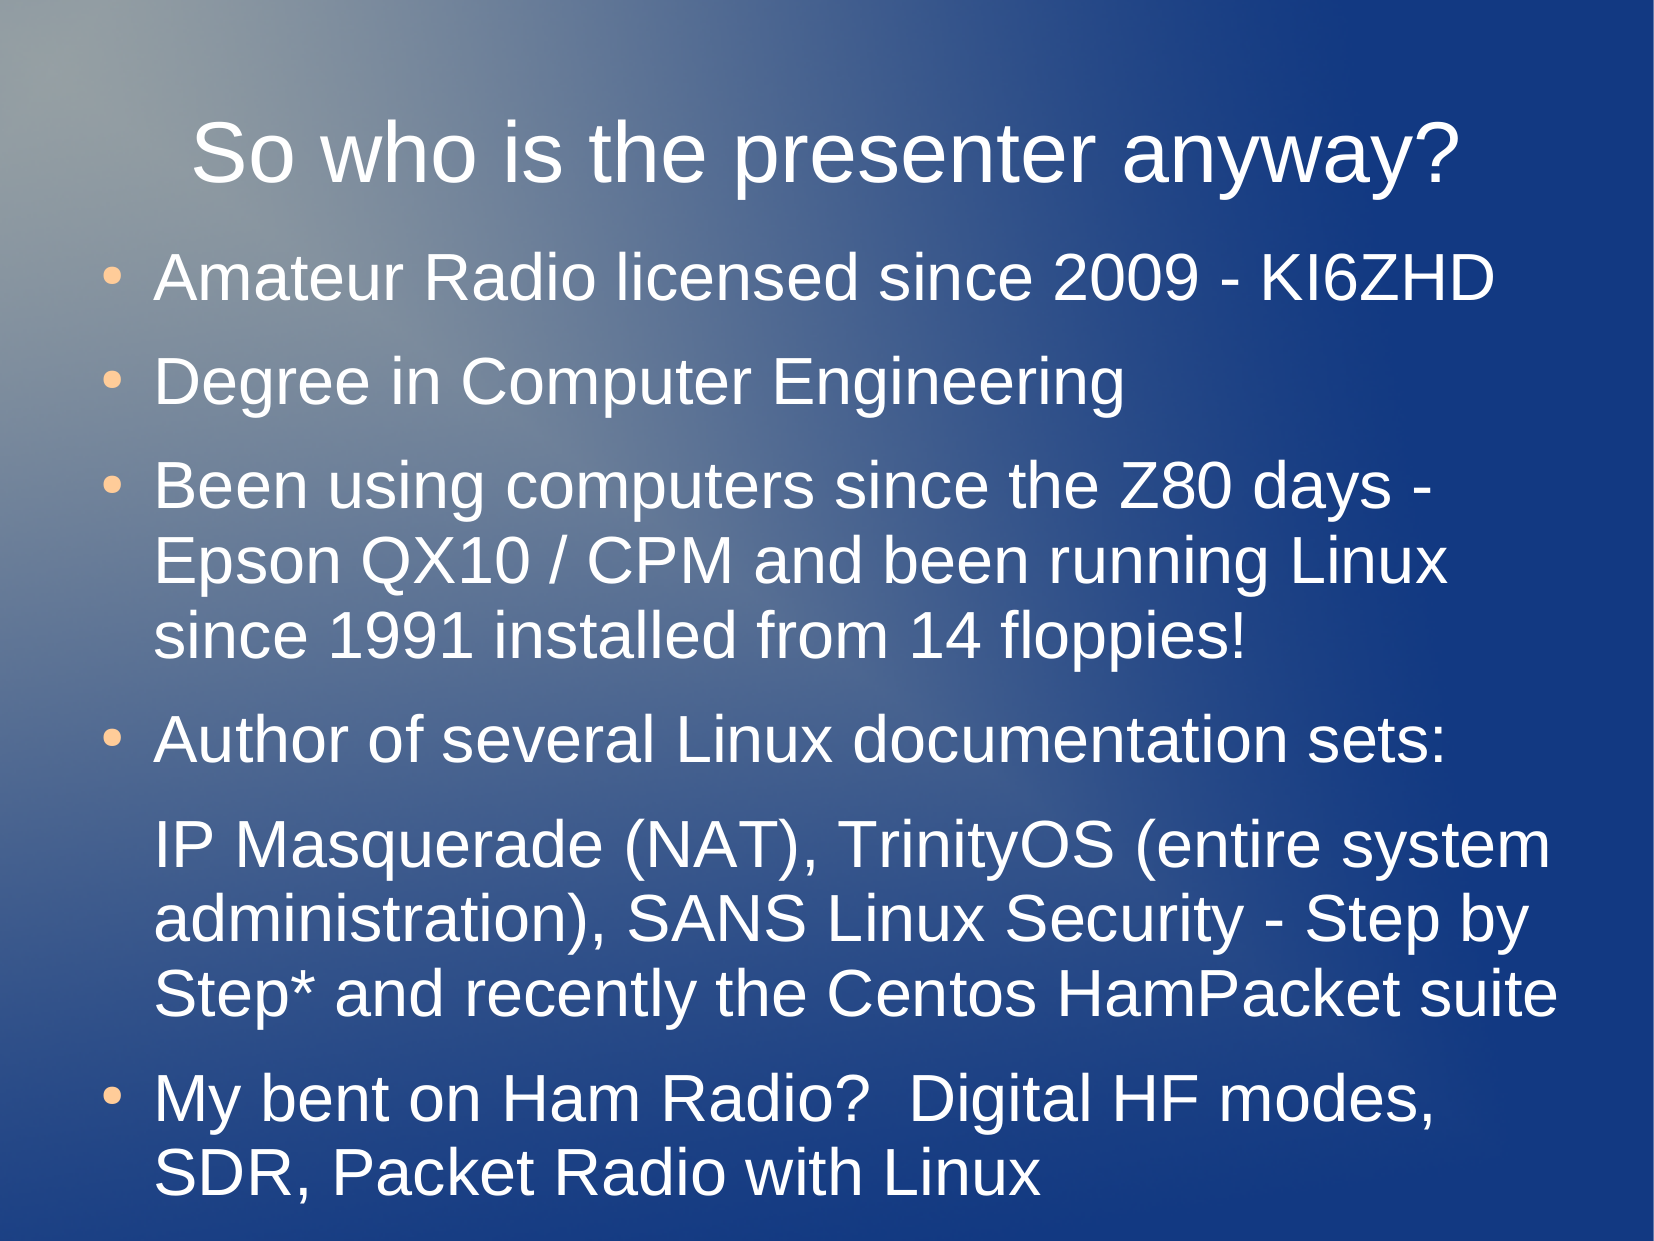

# So who is the presenter anyway?
Amateur Radio licensed since 2009 - KI6ZHD
Degree in Computer Engineering
Been using computers since the Z80 days - Epson QX10 / CPM and been running Linux since 1991 installed from 14 floppies!
Author of several Linux documentation sets:
IP Masquerade (NAT), TrinityOS (entire system administration), SANS Linux Security - Step by Step* and recently the Centos HamPacket suite
My bent on Ham Radio? Digital HF modes, SDR, Packet Radio with Linux